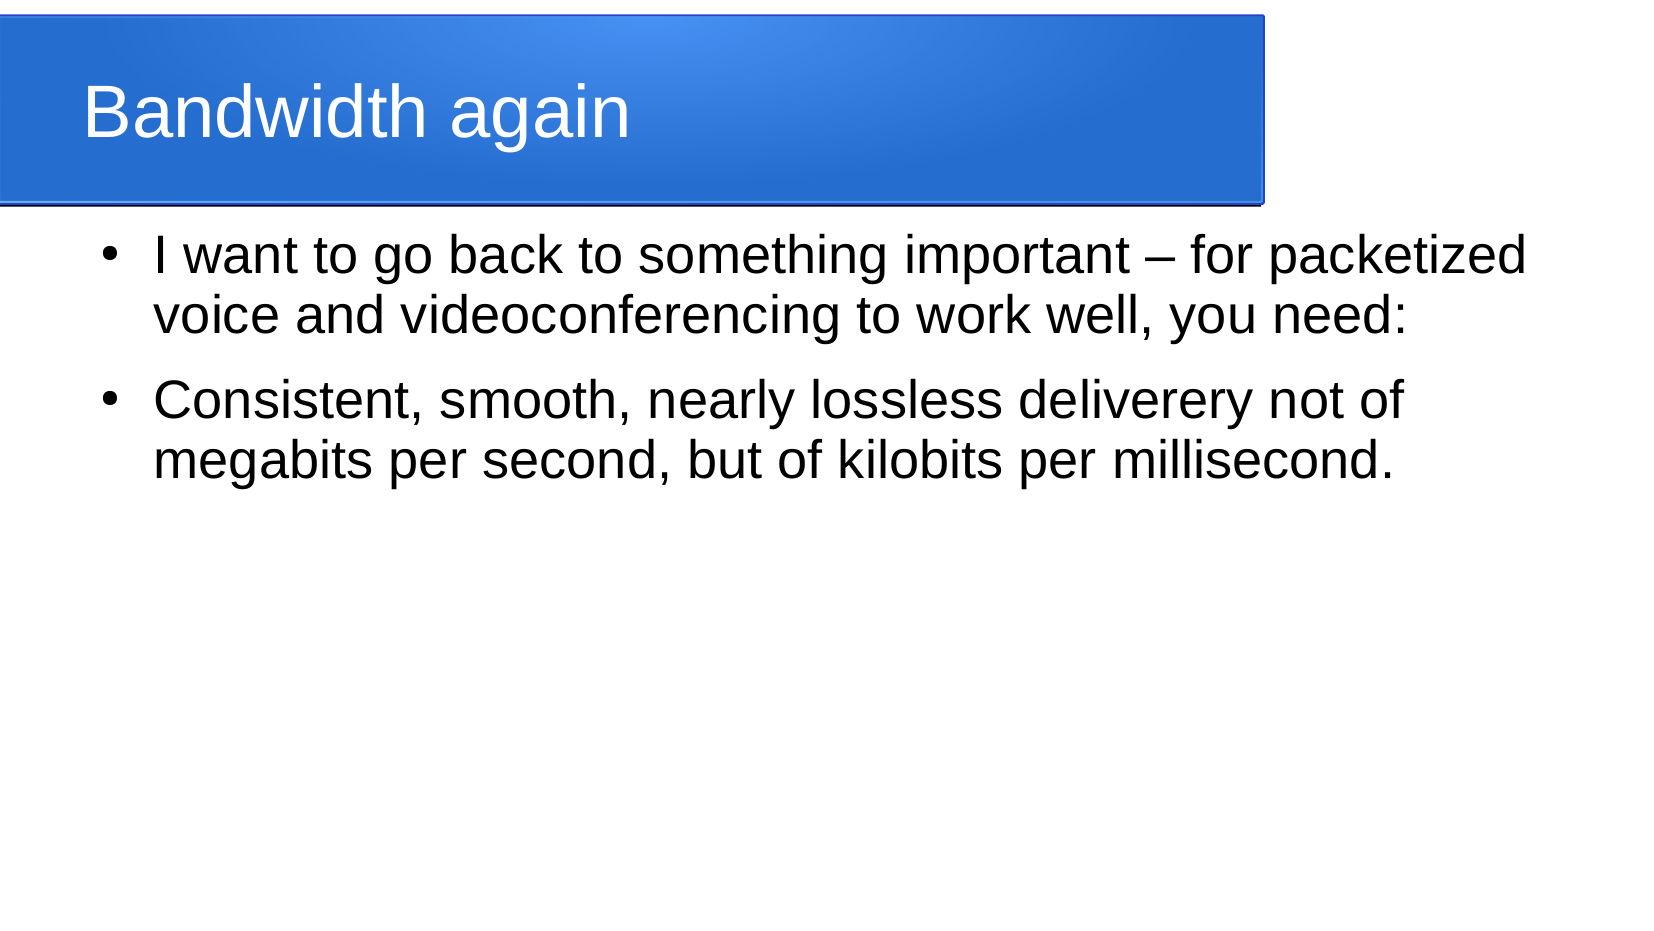

# Bandwidth again
I want to go back to something important – for packetized voice and videoconferencing to work well, you need:
Consistent, smooth, nearly lossless deliverery not of megabits per second, but of kilobits per millisecond.